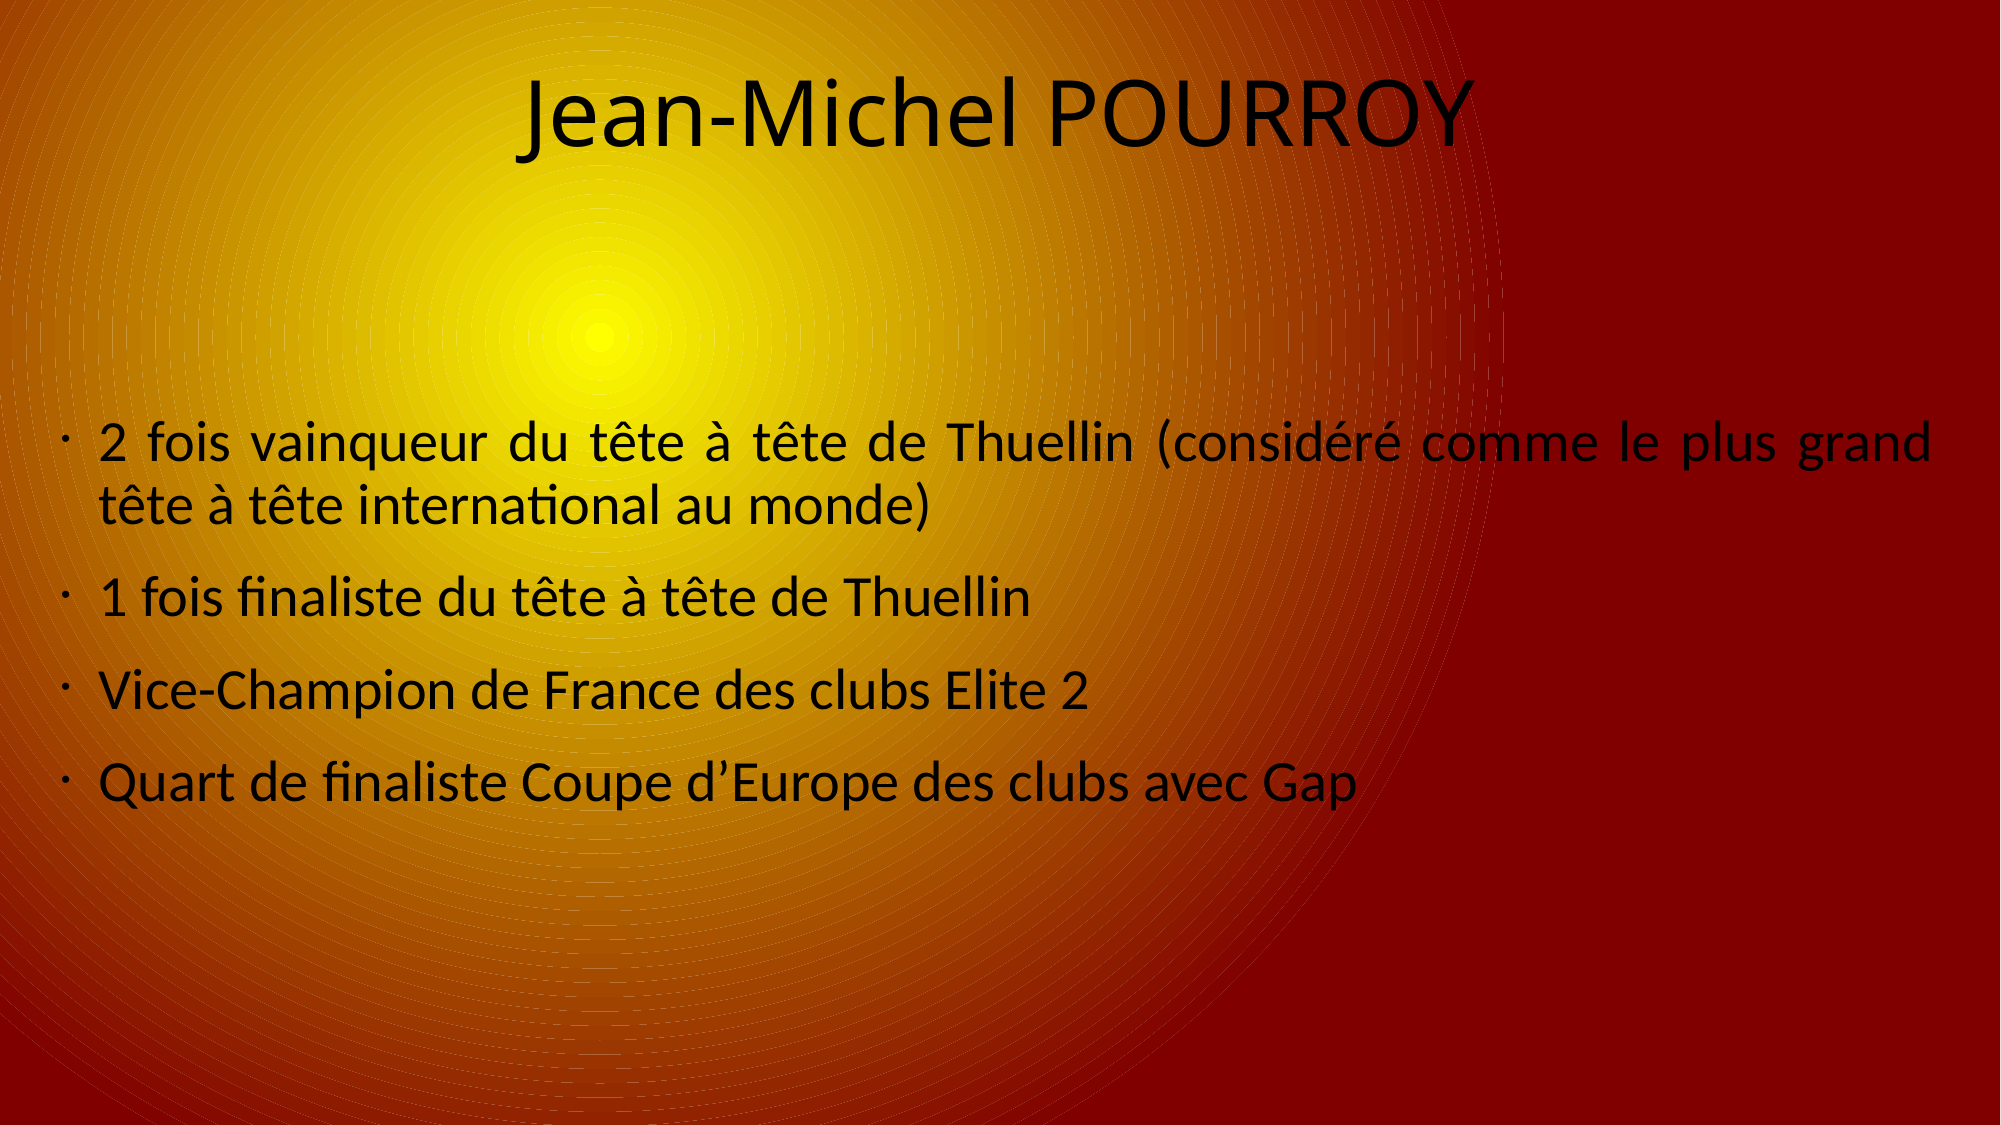

# Jean-Michel POURROY
2 fois vainqueur du tête à tête de Thuellin (considéré comme le plus grand tête à tête international au monde)
1 fois finaliste du tête à tête de Thuellin
Vice-Champion de France des clubs Elite 2
Quart de finaliste Coupe d’Europe des clubs avec Gap